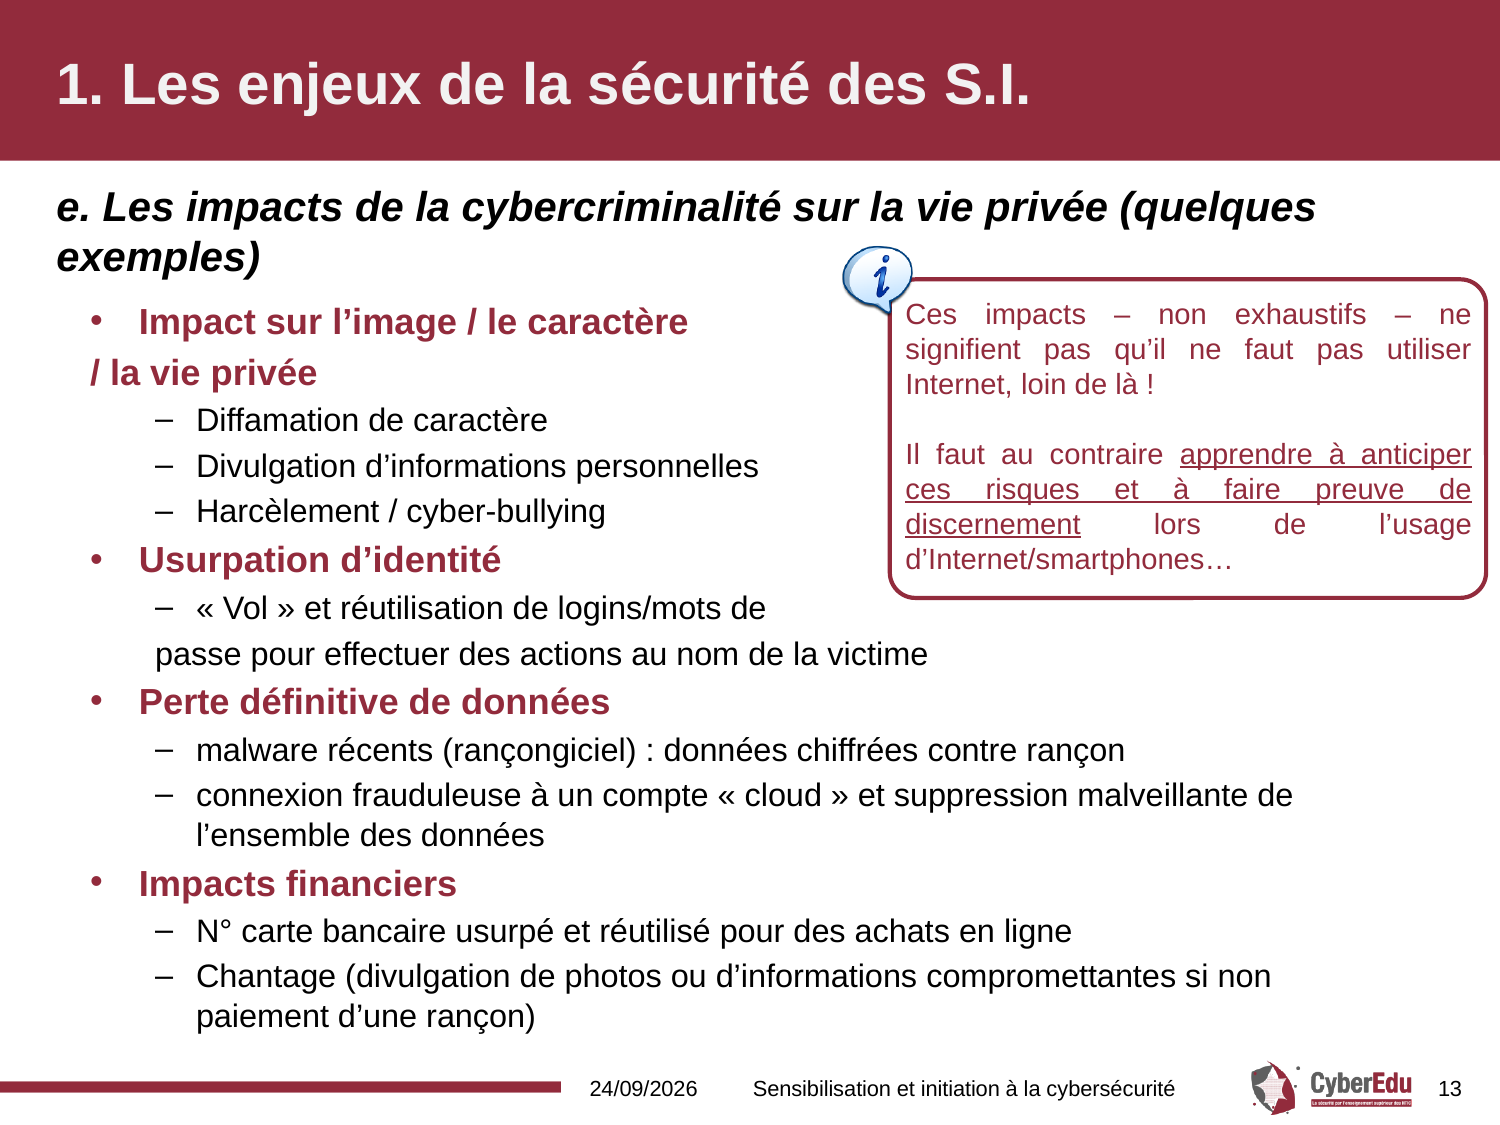

# 1. Les enjeux de la sécurité des S.I.
e. Les impacts de la cybercriminalité sur la vie privée (quelques exemples)
Ces impacts – non exhaustifs – ne signifient pas qu’il ne faut pas utiliser Internet, loin de là !
Il faut au contraire apprendre à anticiper ces risques et à faire preuve de discernement lors de l’usage d’Internet/smartphones…
Impact sur l’image / le caractère
/ la vie privée
Diffamation de caractère
Divulgation d’informations personnelles
Harcèlement / cyber-bullying
Usurpation d’identité
« Vol » et réutilisation de logins/mots de
passe pour effectuer des actions au nom de la victime
Perte définitive de données
malware récents (rançongiciel) : données chiffrées contre rançon
connexion frauduleuse à un compte « cloud » et suppression malveillante de l’ensemble des données
Impacts financiers
N° carte bancaire usurpé et réutilisé pour des achats en ligne
Chantage (divulgation de photos ou d’informations compromettantes si non paiement d’une rançon)
Sensibilisation et initiation à la cybersécurité